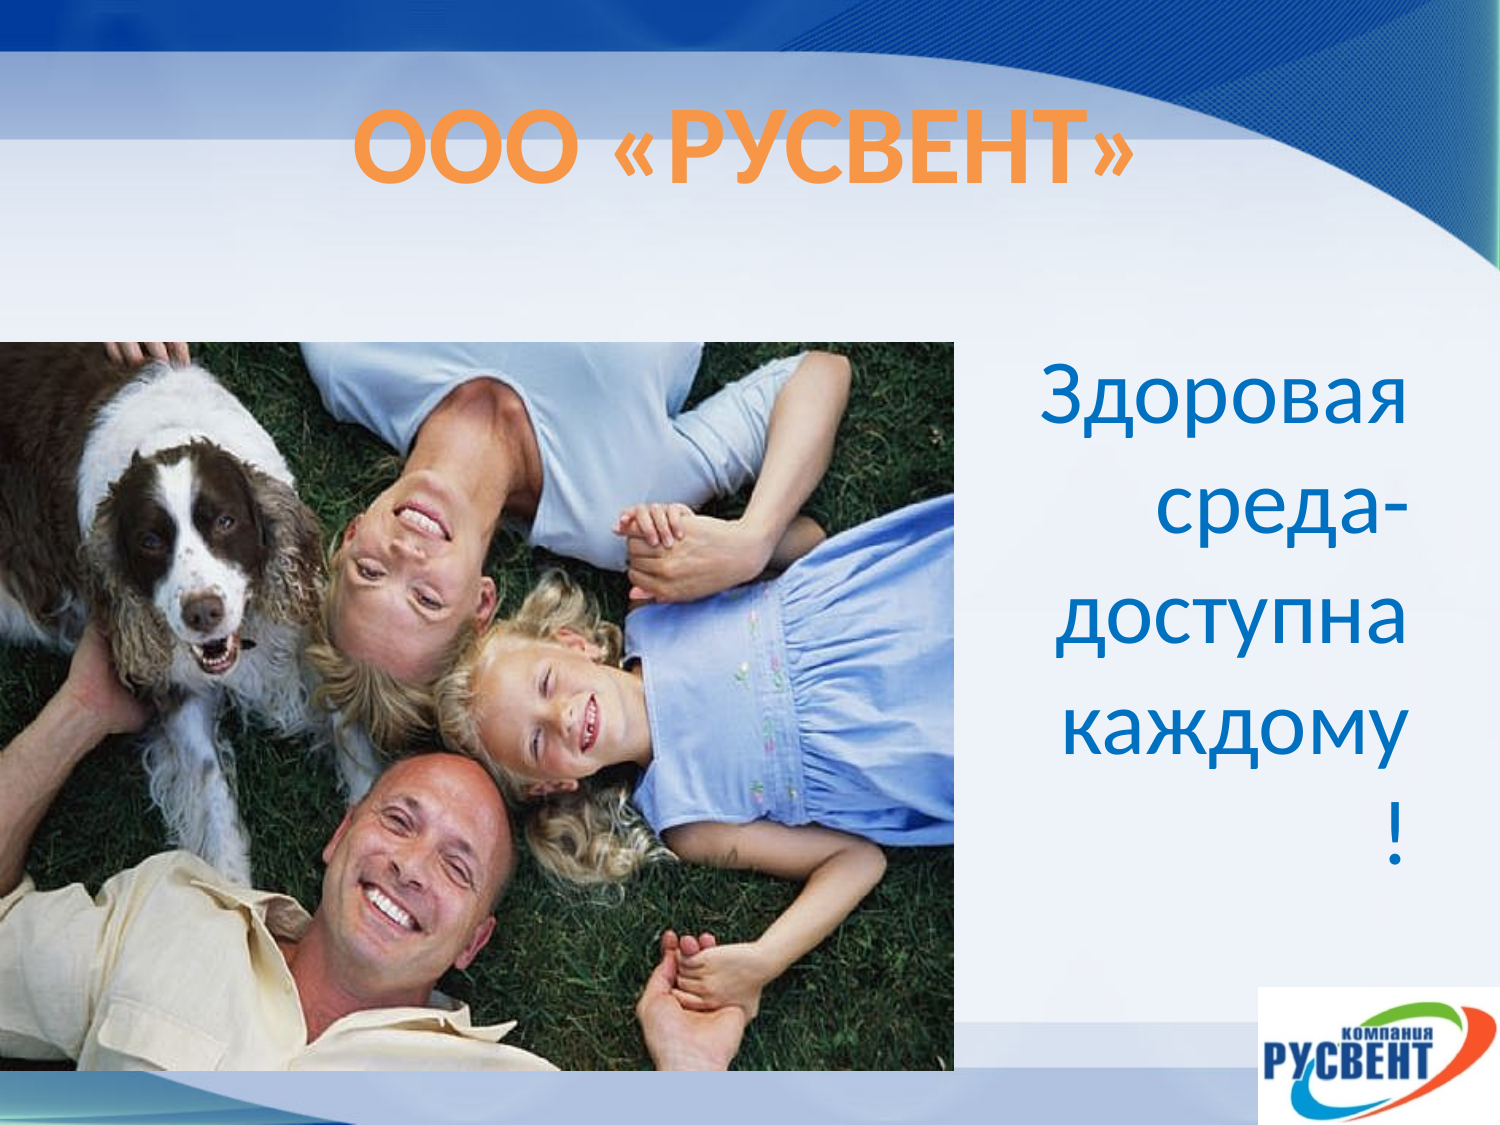

# ООО «РУСВЕНТ»
Здоровая среда- доступна каждому!